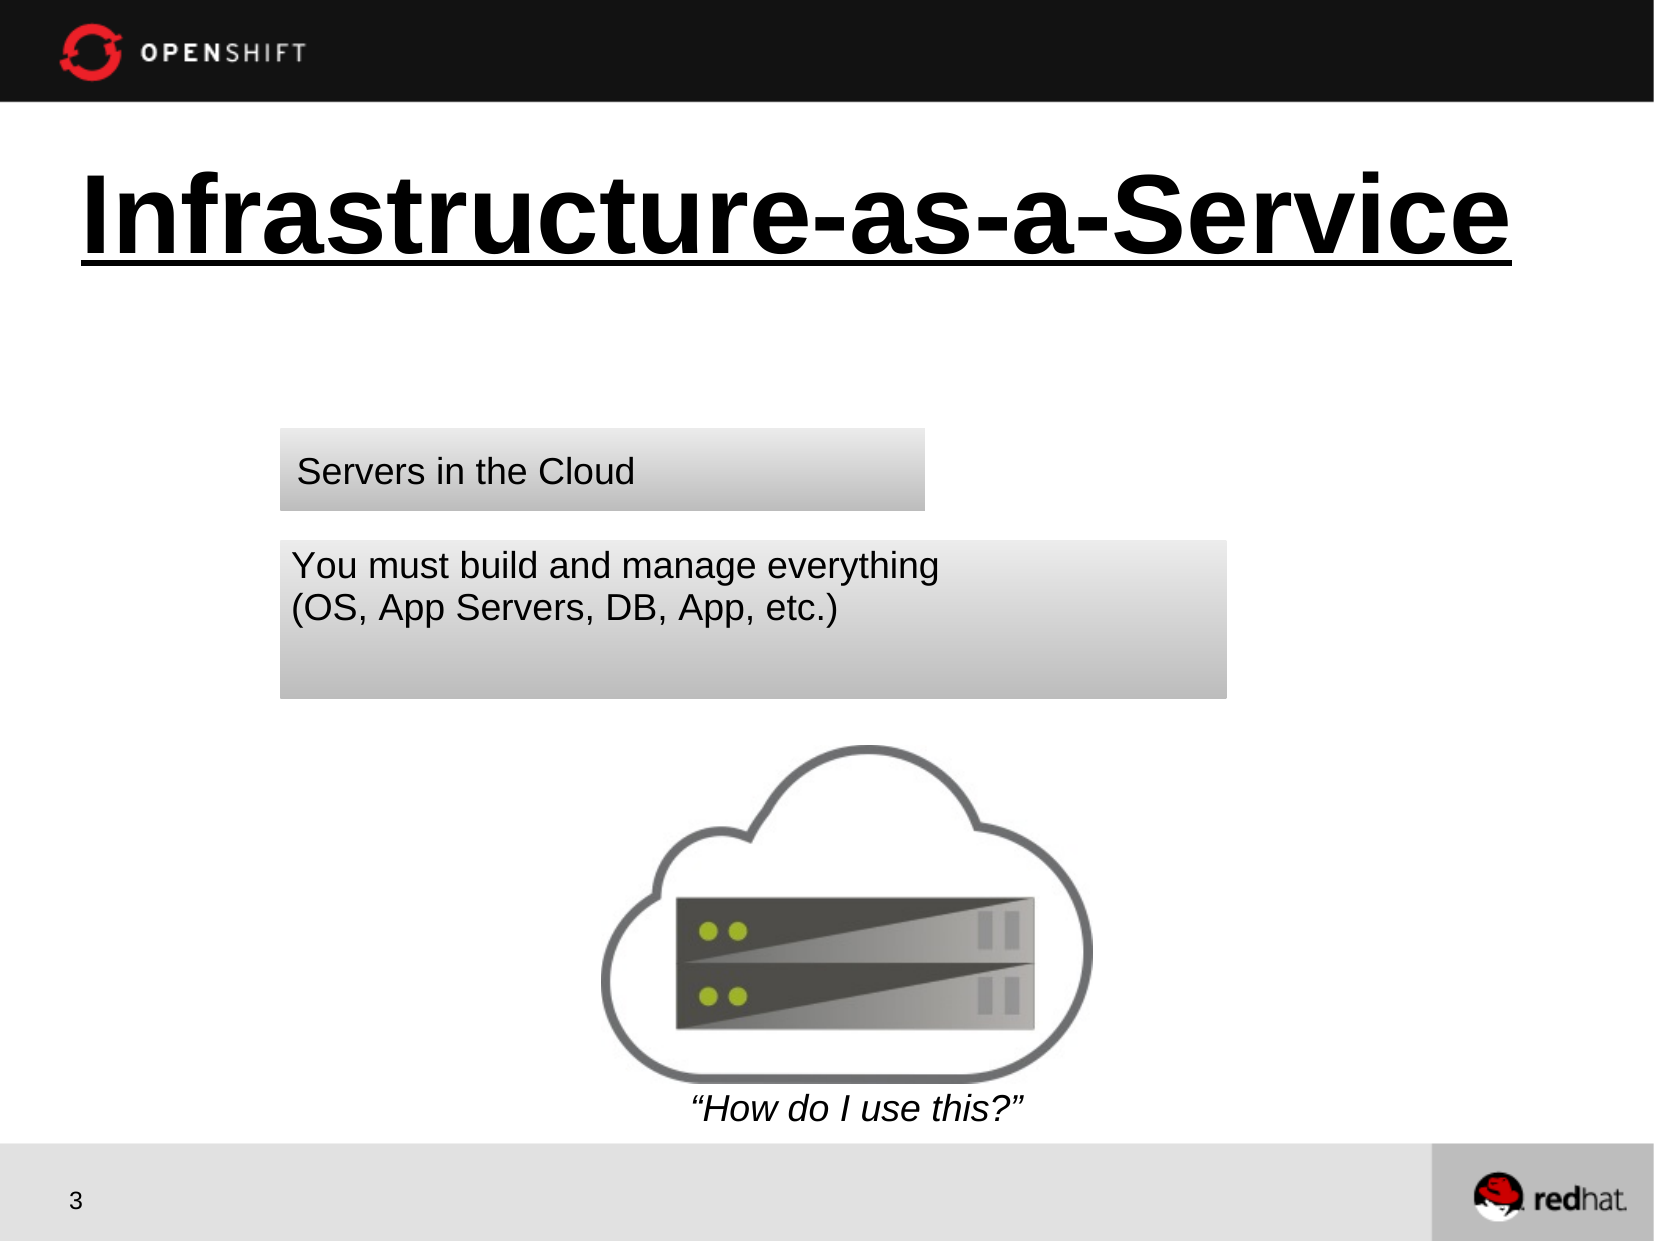

# Infrastructure-as-a-Service
 Servers in the Cloud
 You must build and manage everything
 (OS, App Servers, DB, App, etc.)
“How do I use this?”